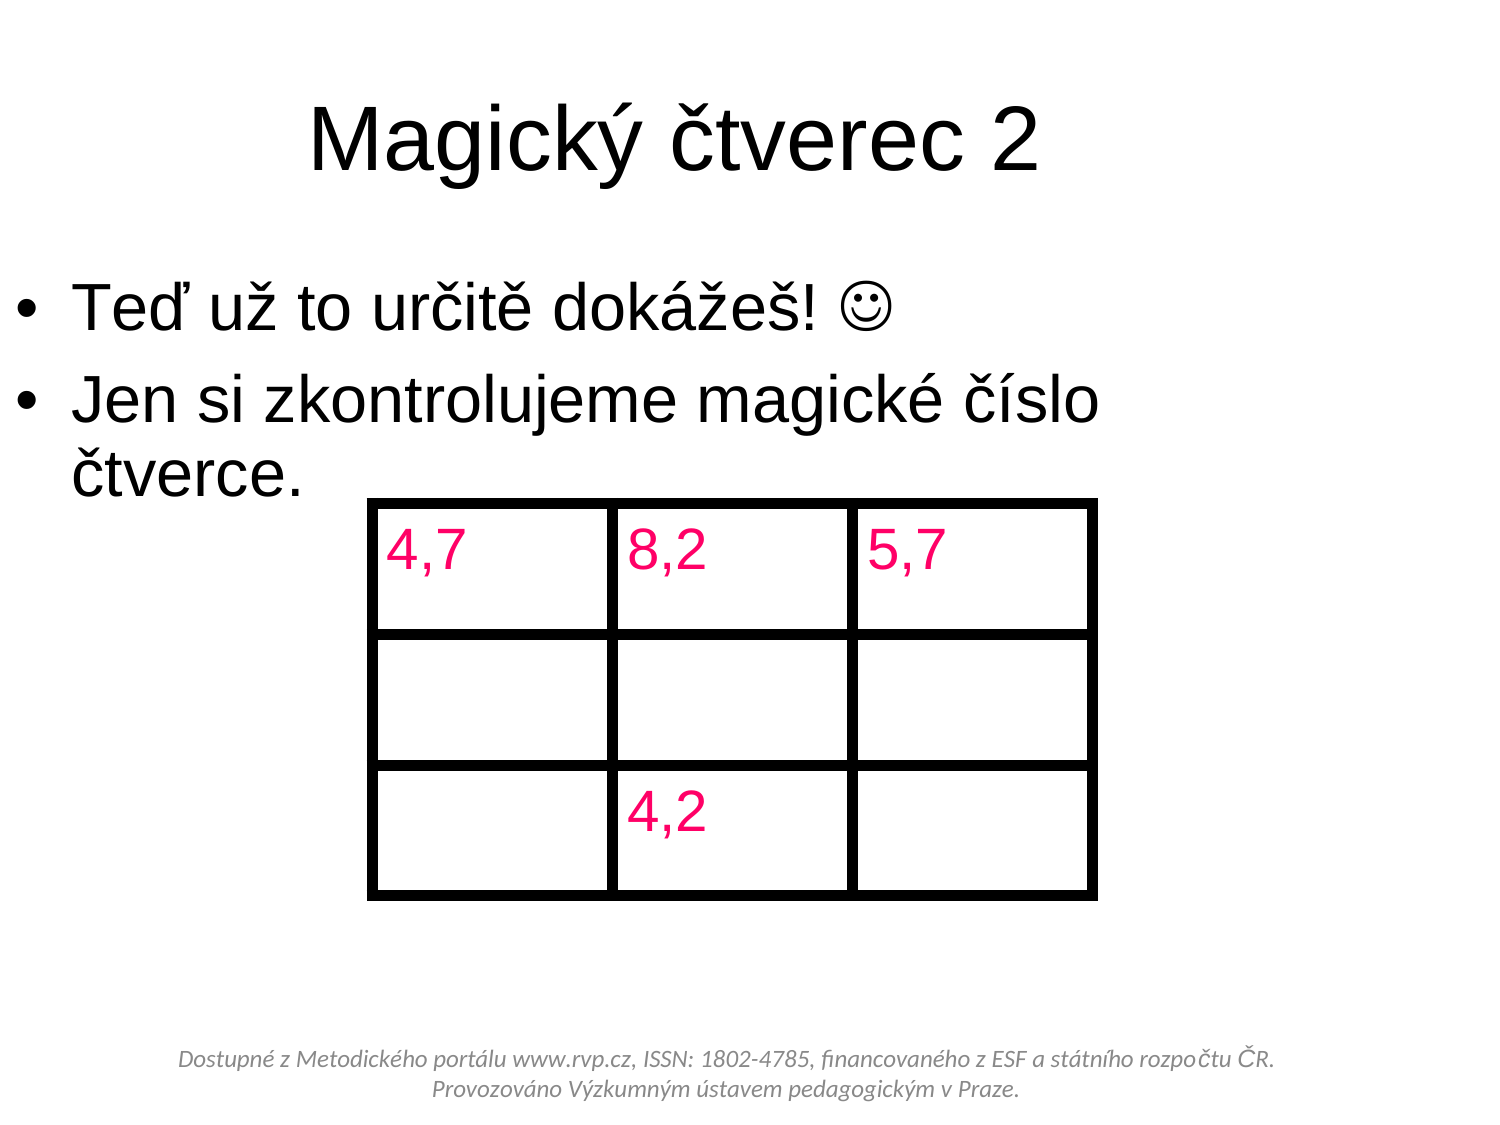

# Magický čtverec 2
Teď už to určitě dokážeš! 
Jen si zkontrolujeme magické číslo čtverce.
| 4,7 | 8,2 | 5,7 |
| --- | --- | --- |
| | | |
| | 4,2 | |
Dostupné z Metodického portálu www.rvp.cz, ISSN: 1802-4785, financovaného z ESF a státního rozpočtu ČR. Provozováno Výzkumným ústavem pedagogickým v Praze.